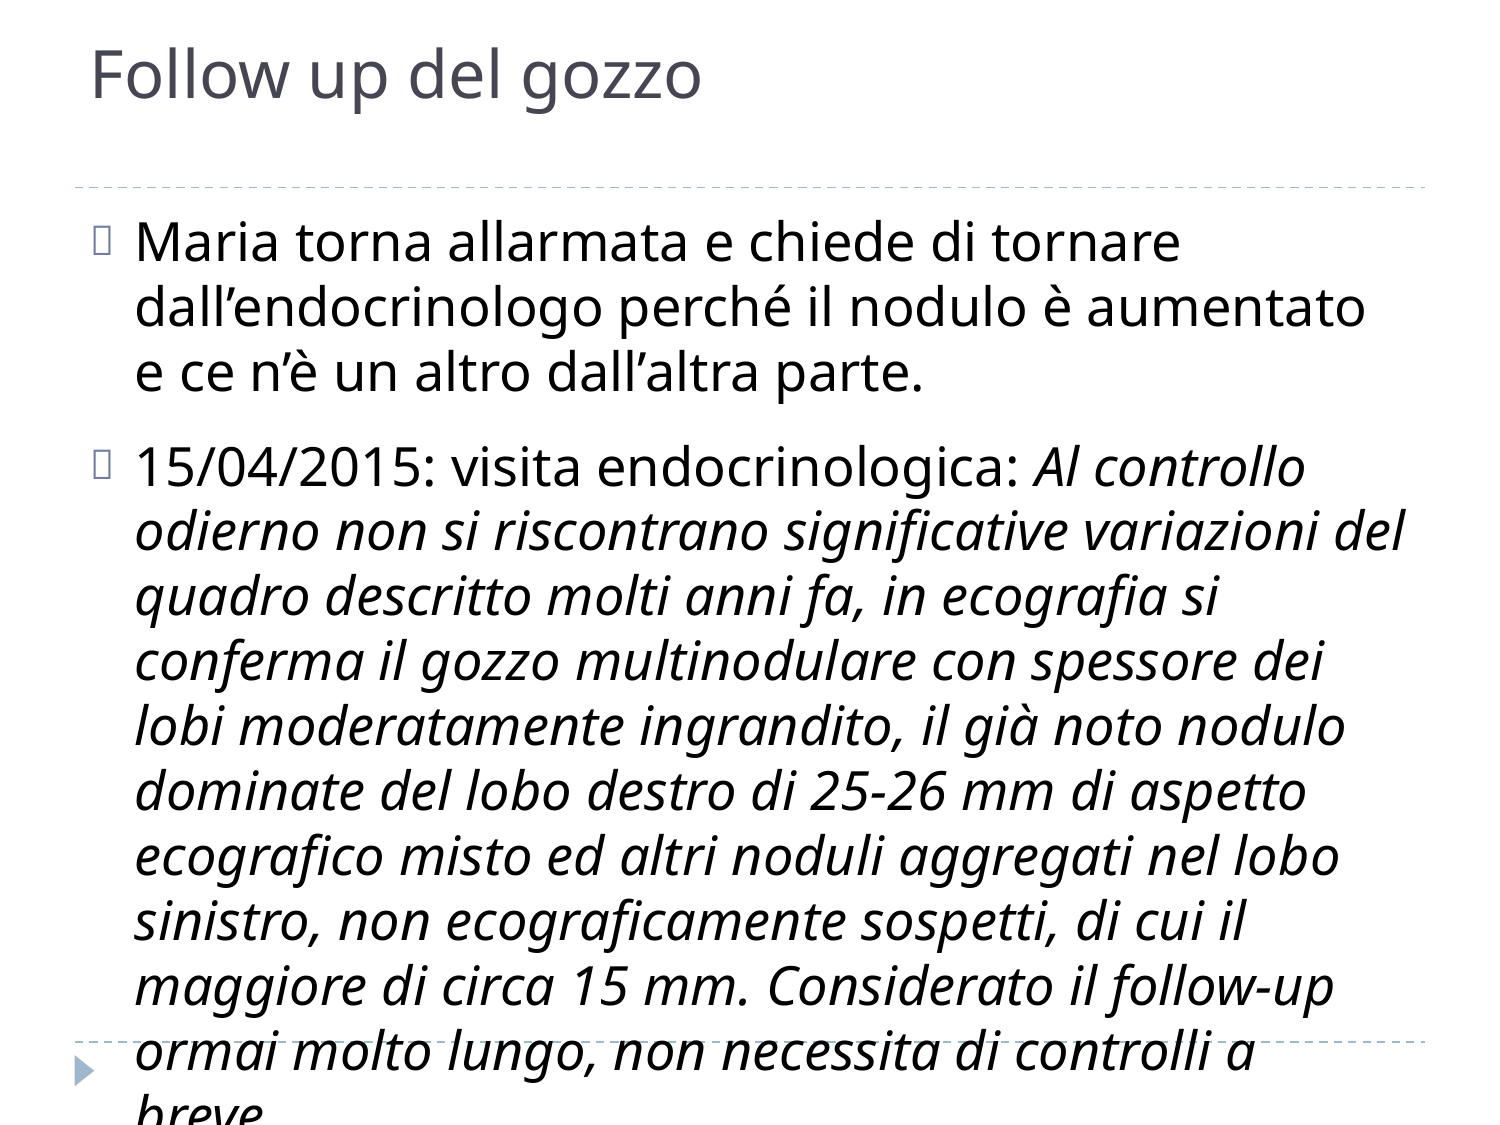

# Follow up del gozzo
Maria torna allarmata e chiede di tornare dall’endocrinologo perché il nodulo è aumentato e ce n’è un altro dall’altra parte.
15/04/2015: visita endocrinologica: Al controllo odierno non si riscontrano significative variazioni del quadro descritto molti anni fa, in ecografia si conferma il gozzo multinodulare con spessore dei lobi moderatamente ingrandito, il già noto nodulo dominate del lobo destro di 25-26 mm di aspetto ecografico misto ed altri noduli aggregati nel lobo sinistro, non ecograficamente sospetti, di cui il maggiore di circa 15 mm. Considerato il follow-up ormai molto lungo, non necessita di controlli a breve.